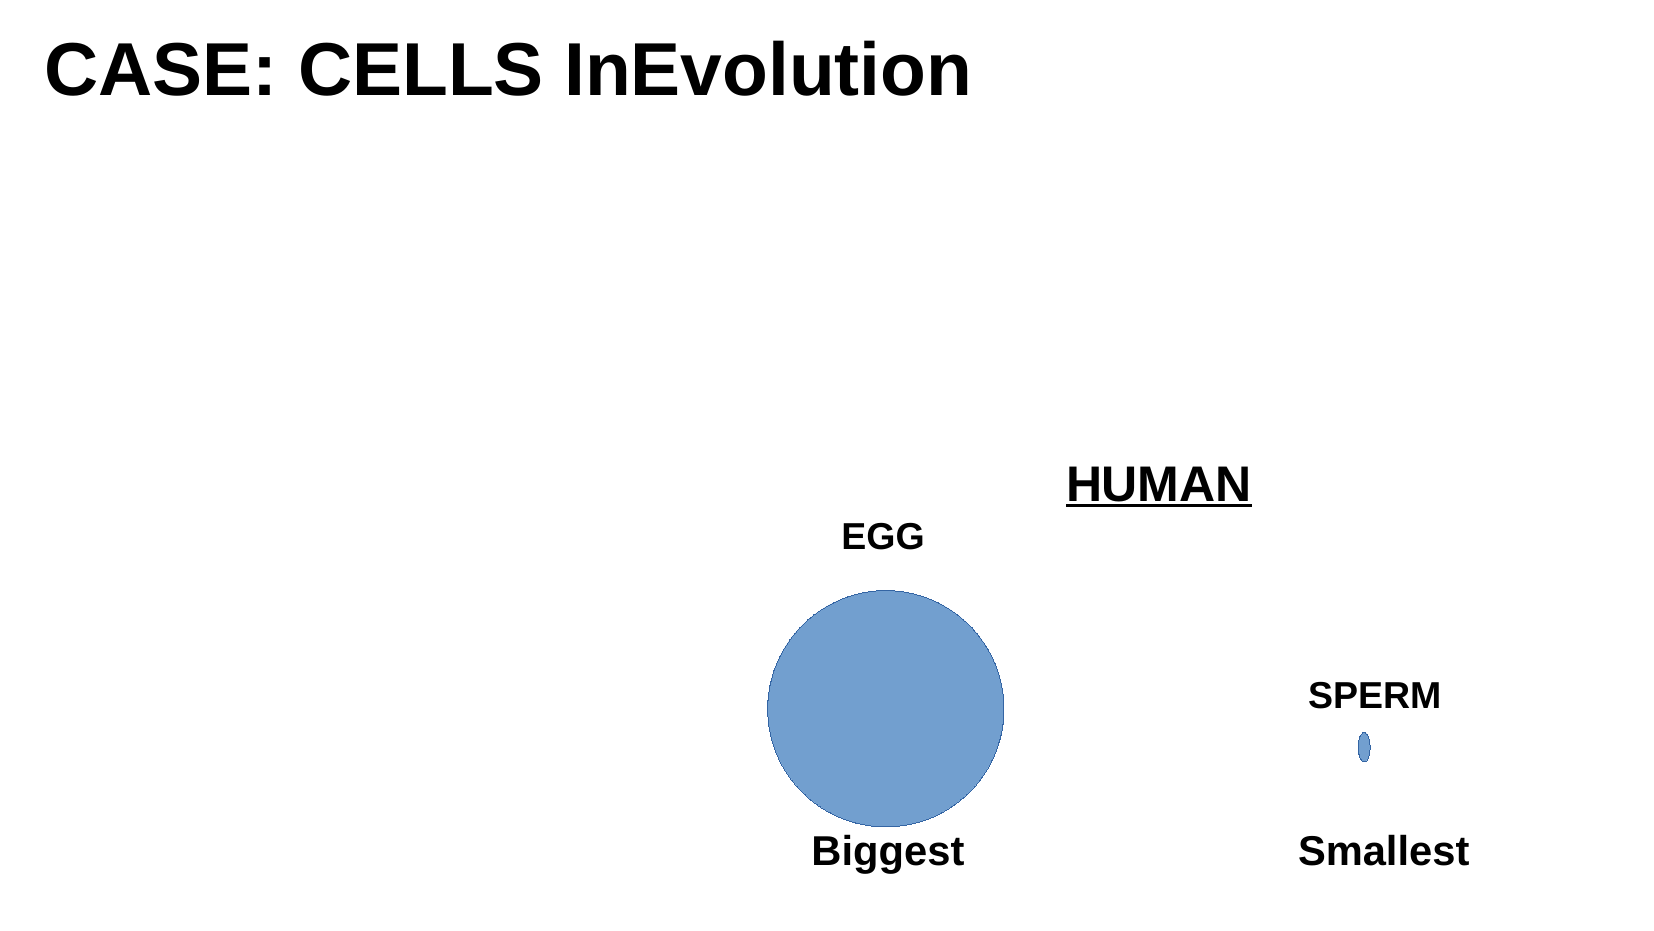

CASE: CELLS InEvolution
HUMAN
EGG
SPERM
 Biggest Smallest